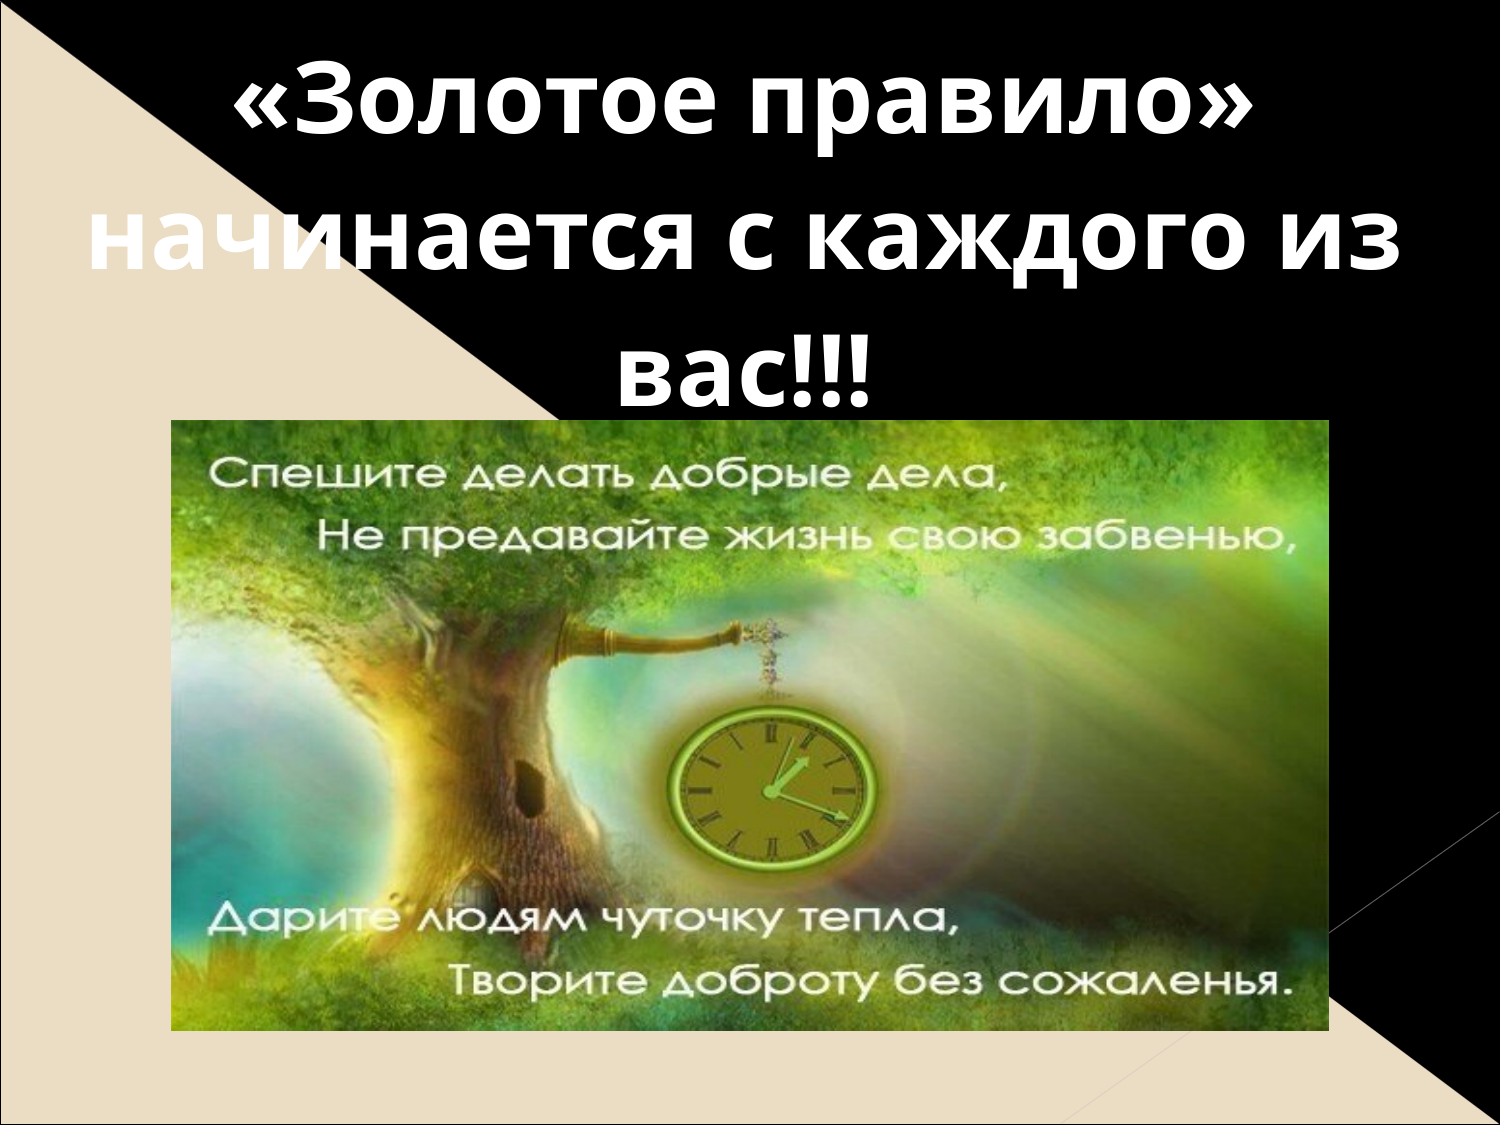

«Золотое правило» начинается с каждого из вас!!!